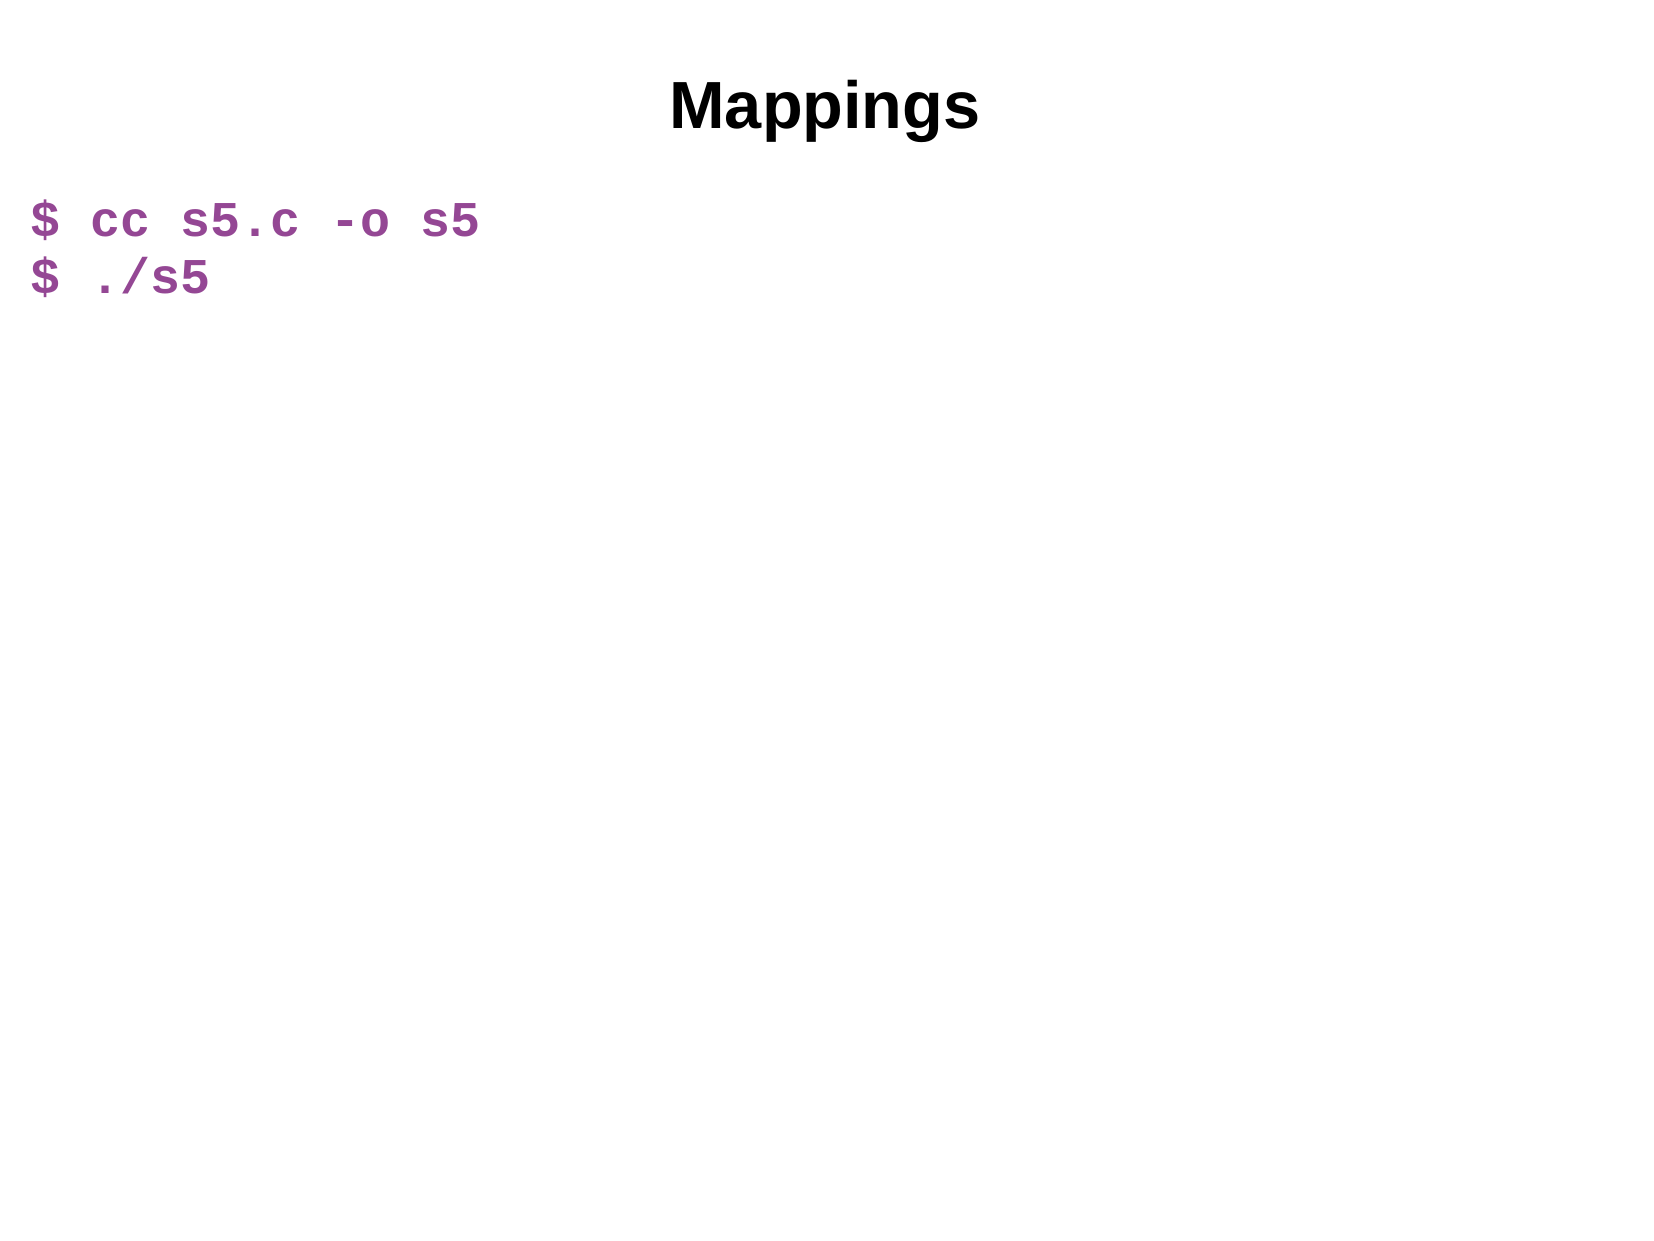

# Mappings
$ cc s5.c -o s5
$ ./s5